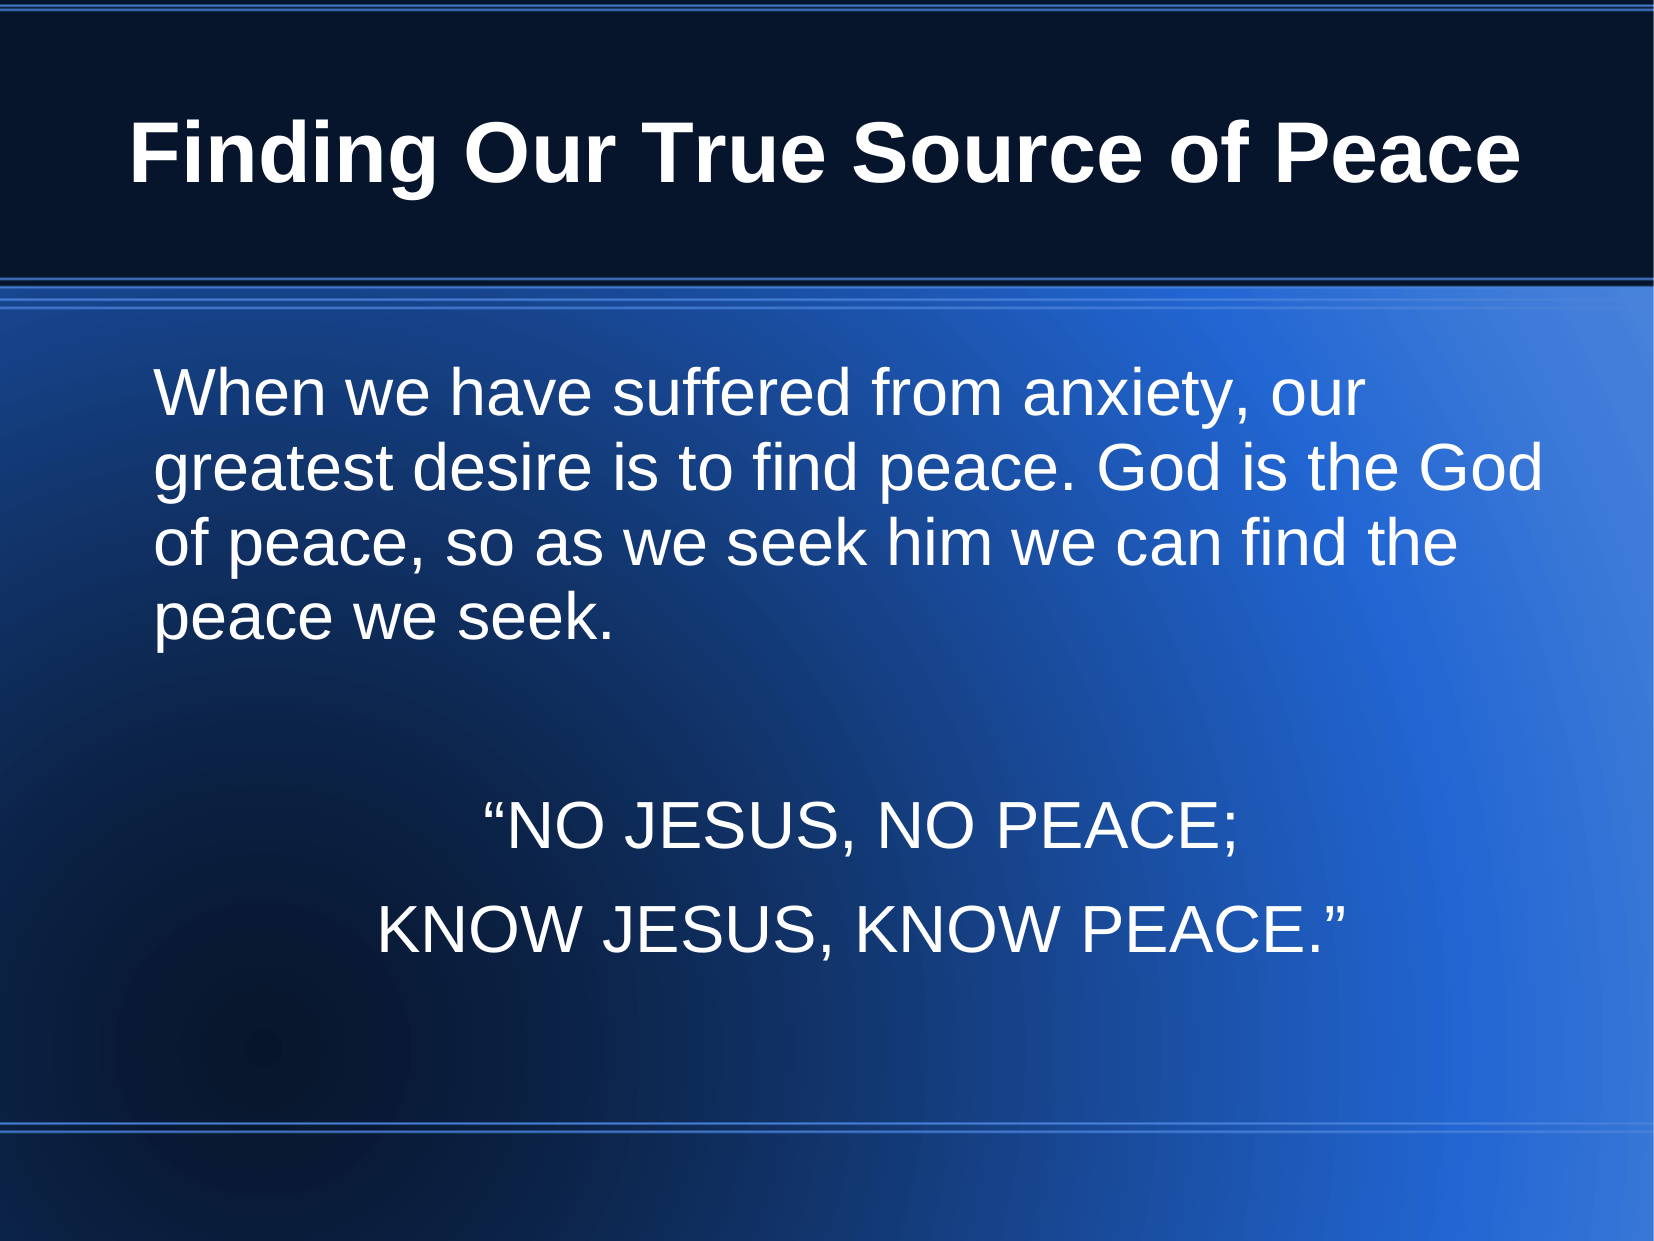

# Finding Our True Source of Peace
When we have suffered from anxiety, our greatest desire is to find peace. God is the God of peace, so as we seek him we can find the peace we seek.
“NO JESUS, NO PEACE;
KNOW JESUS, KNOW PEACE.”